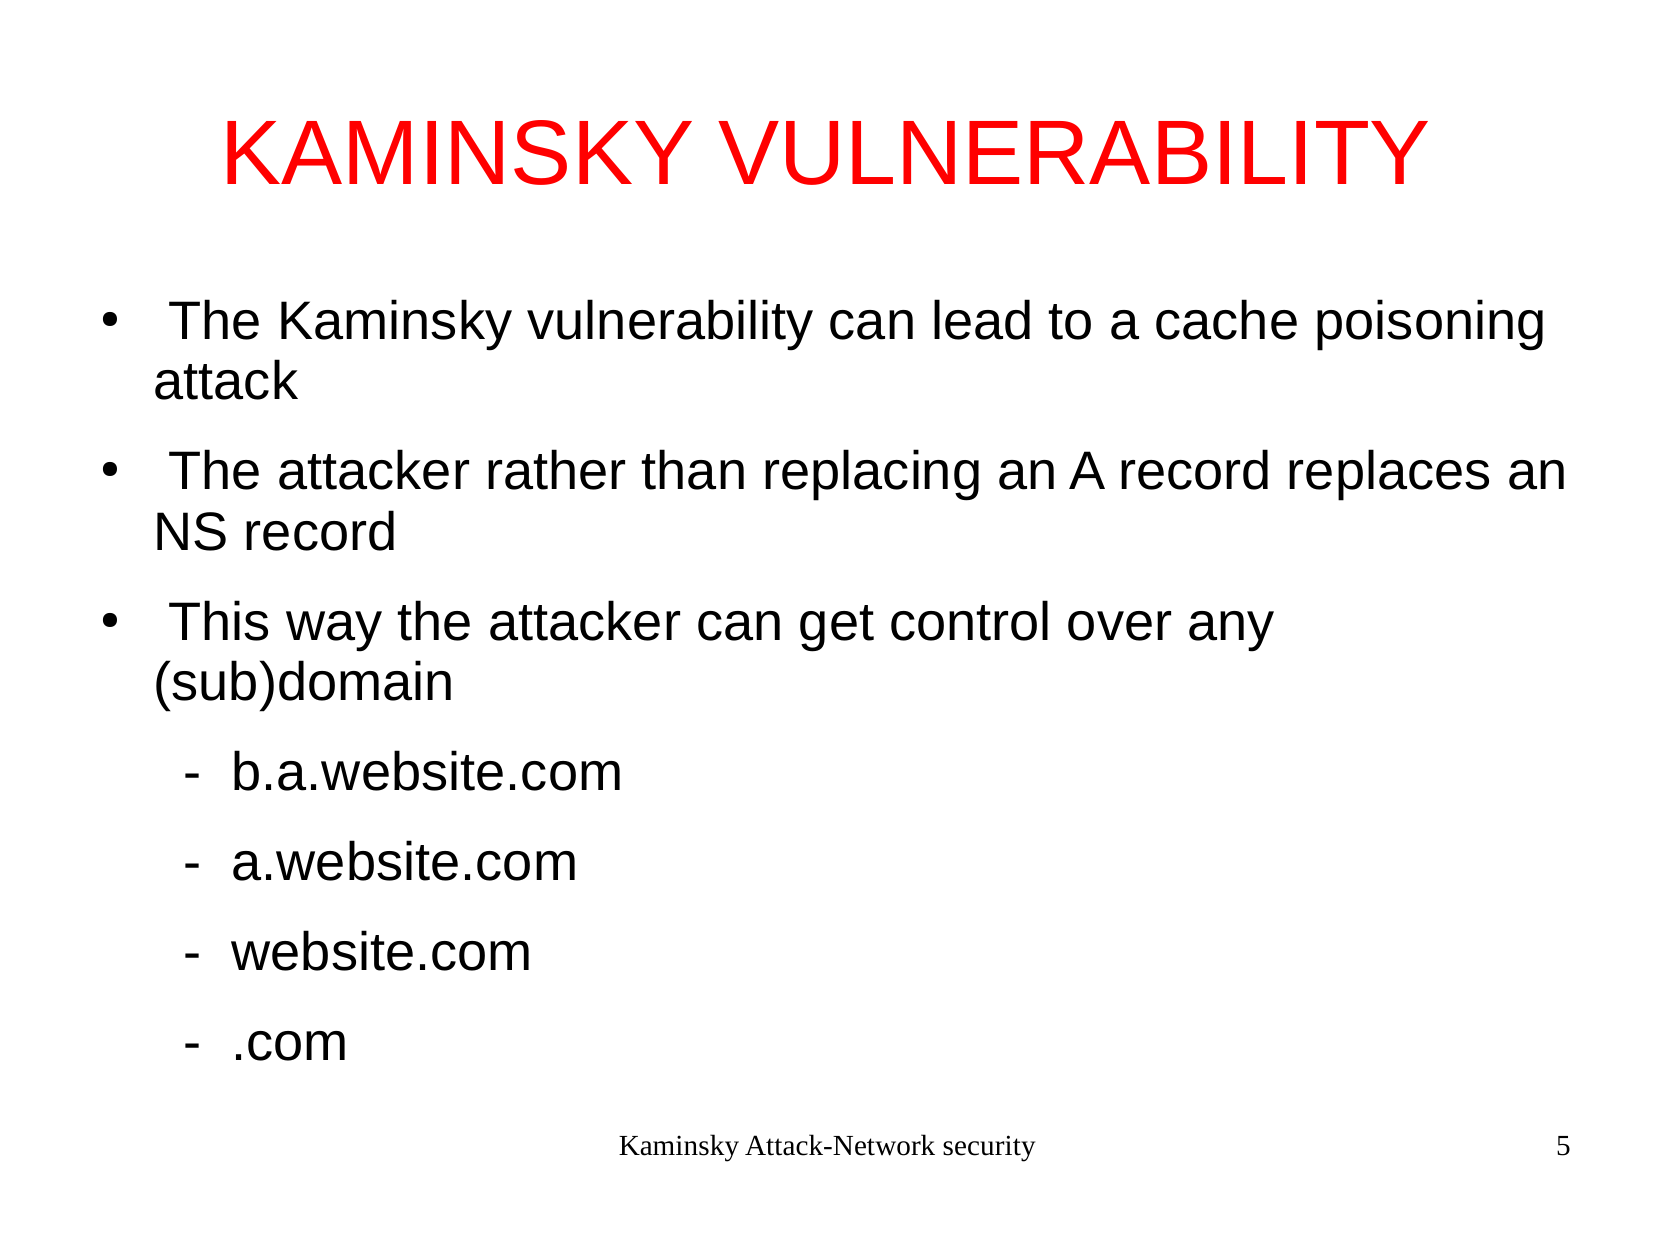

# KAMINSKY VULNERABILITY
 The Kaminsky vulnerability can lead to a cache poisoning attack
 The attacker rather than replacing an A record replaces an NS record
 This way the attacker can get control over any (sub)domain
 - b.a.website.com
 - a.website.com
 - website.com
 - .com
Kaminsky Attack-Network security
5